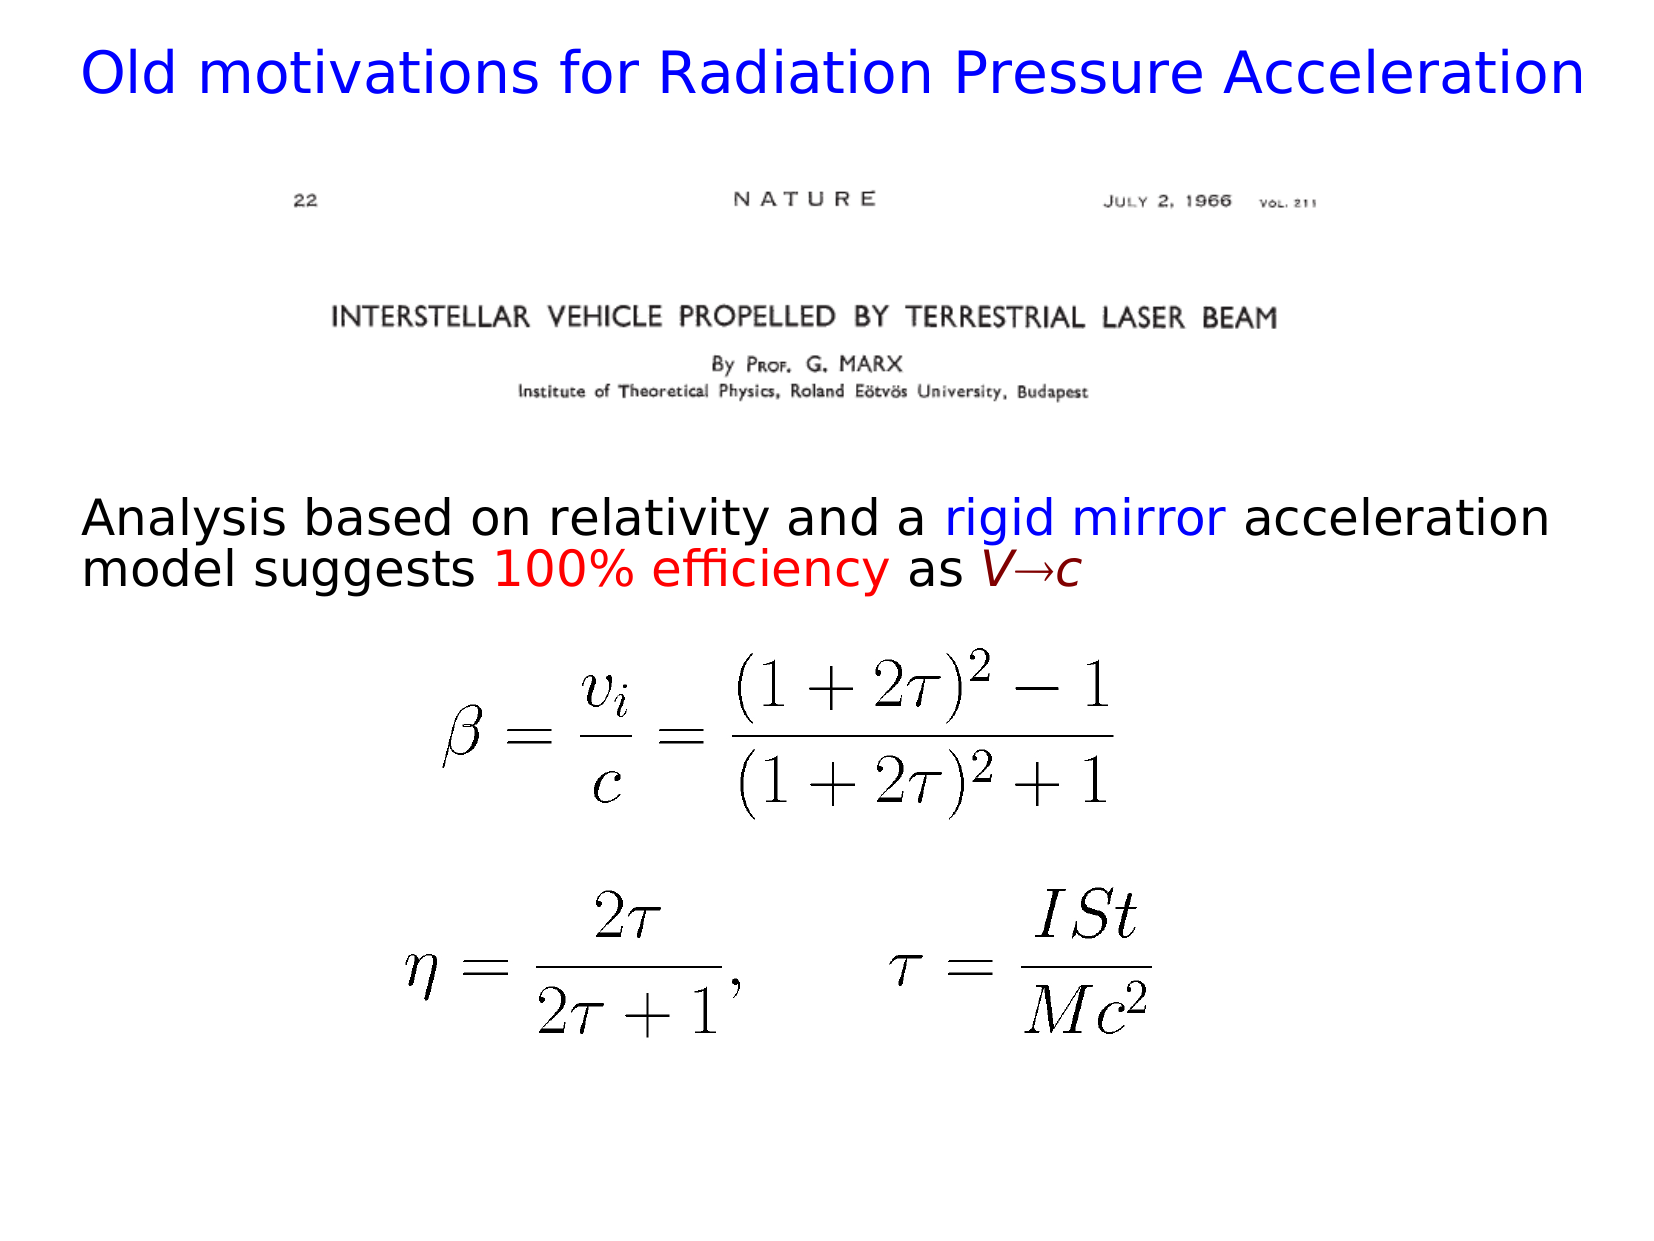

Old motivations for Radiation Pressure Acceleration
Analysis based on relativity and a rigid mirror acceleration
model suggests 100% efficiency as V®c